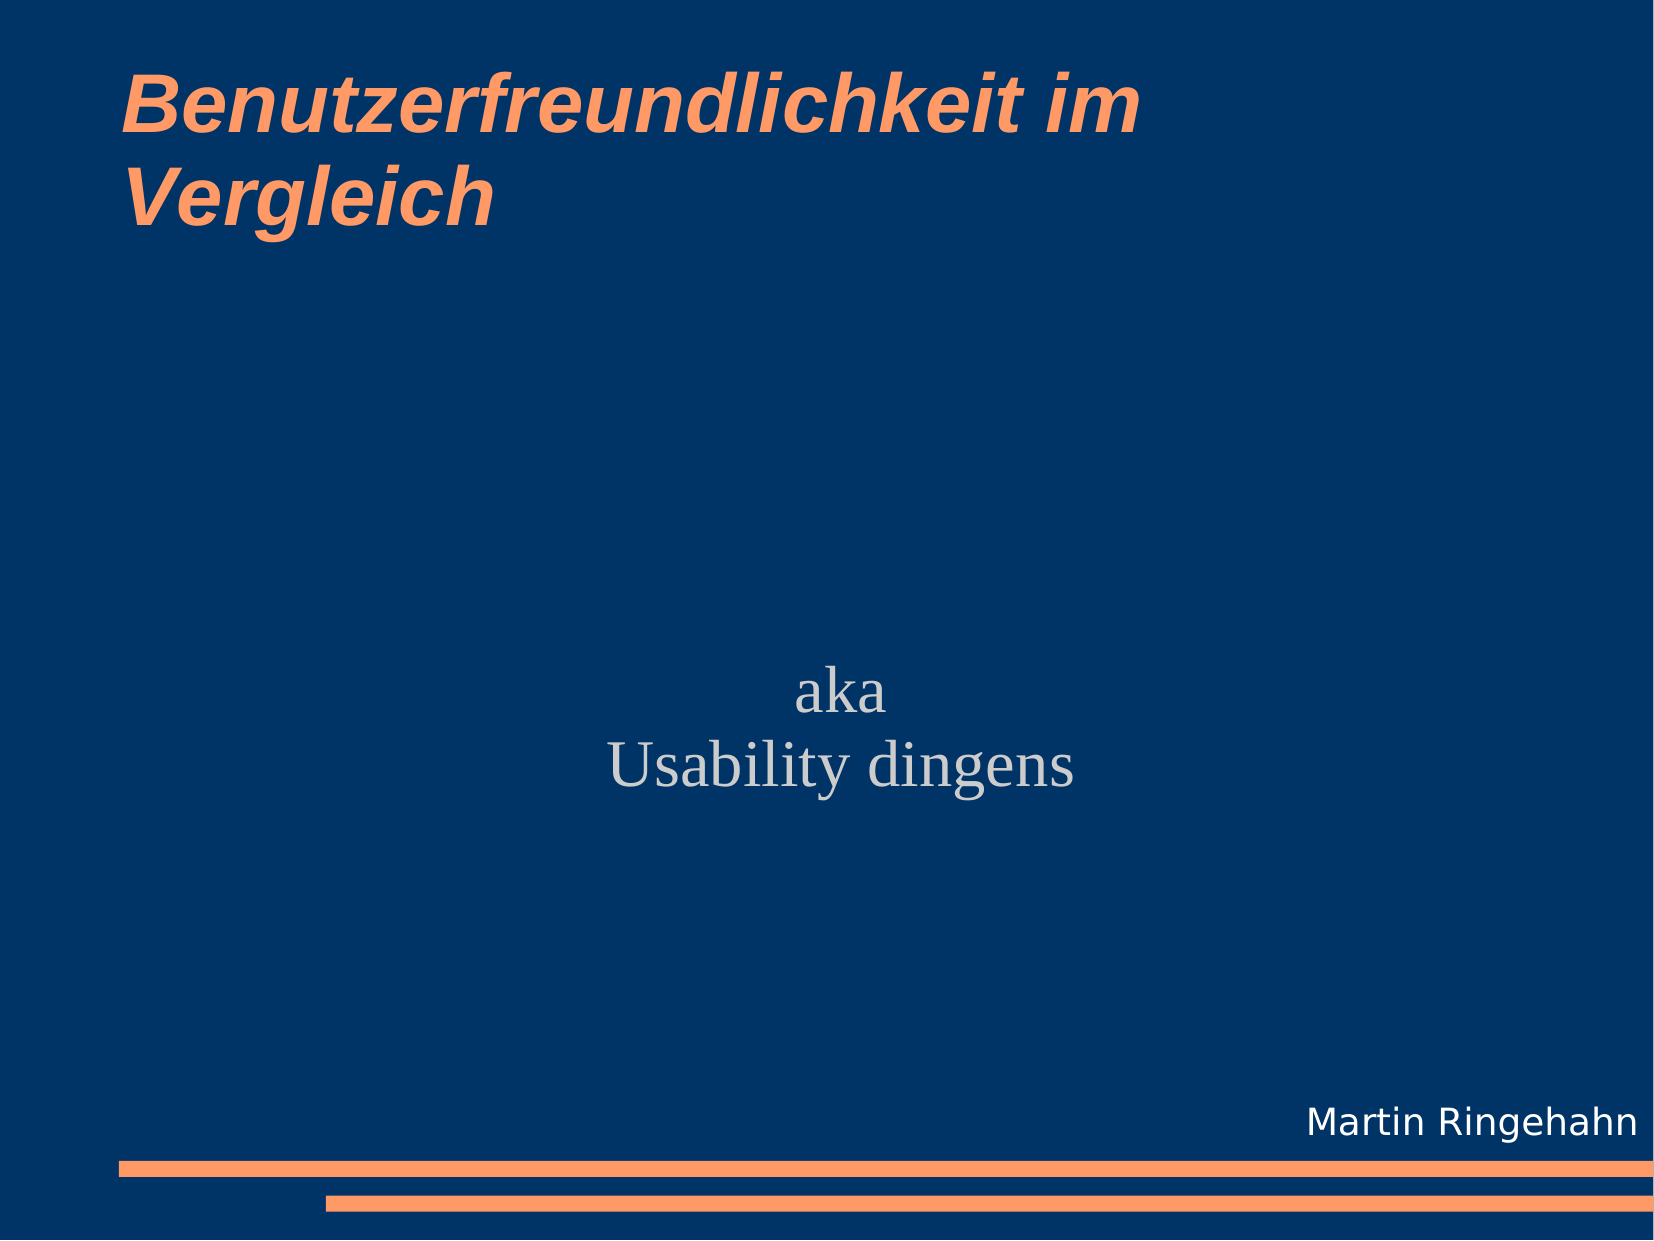

# Benutzerfreundlichkeit im Vergleich
aka
Usability dingens
Martin Ringehahn